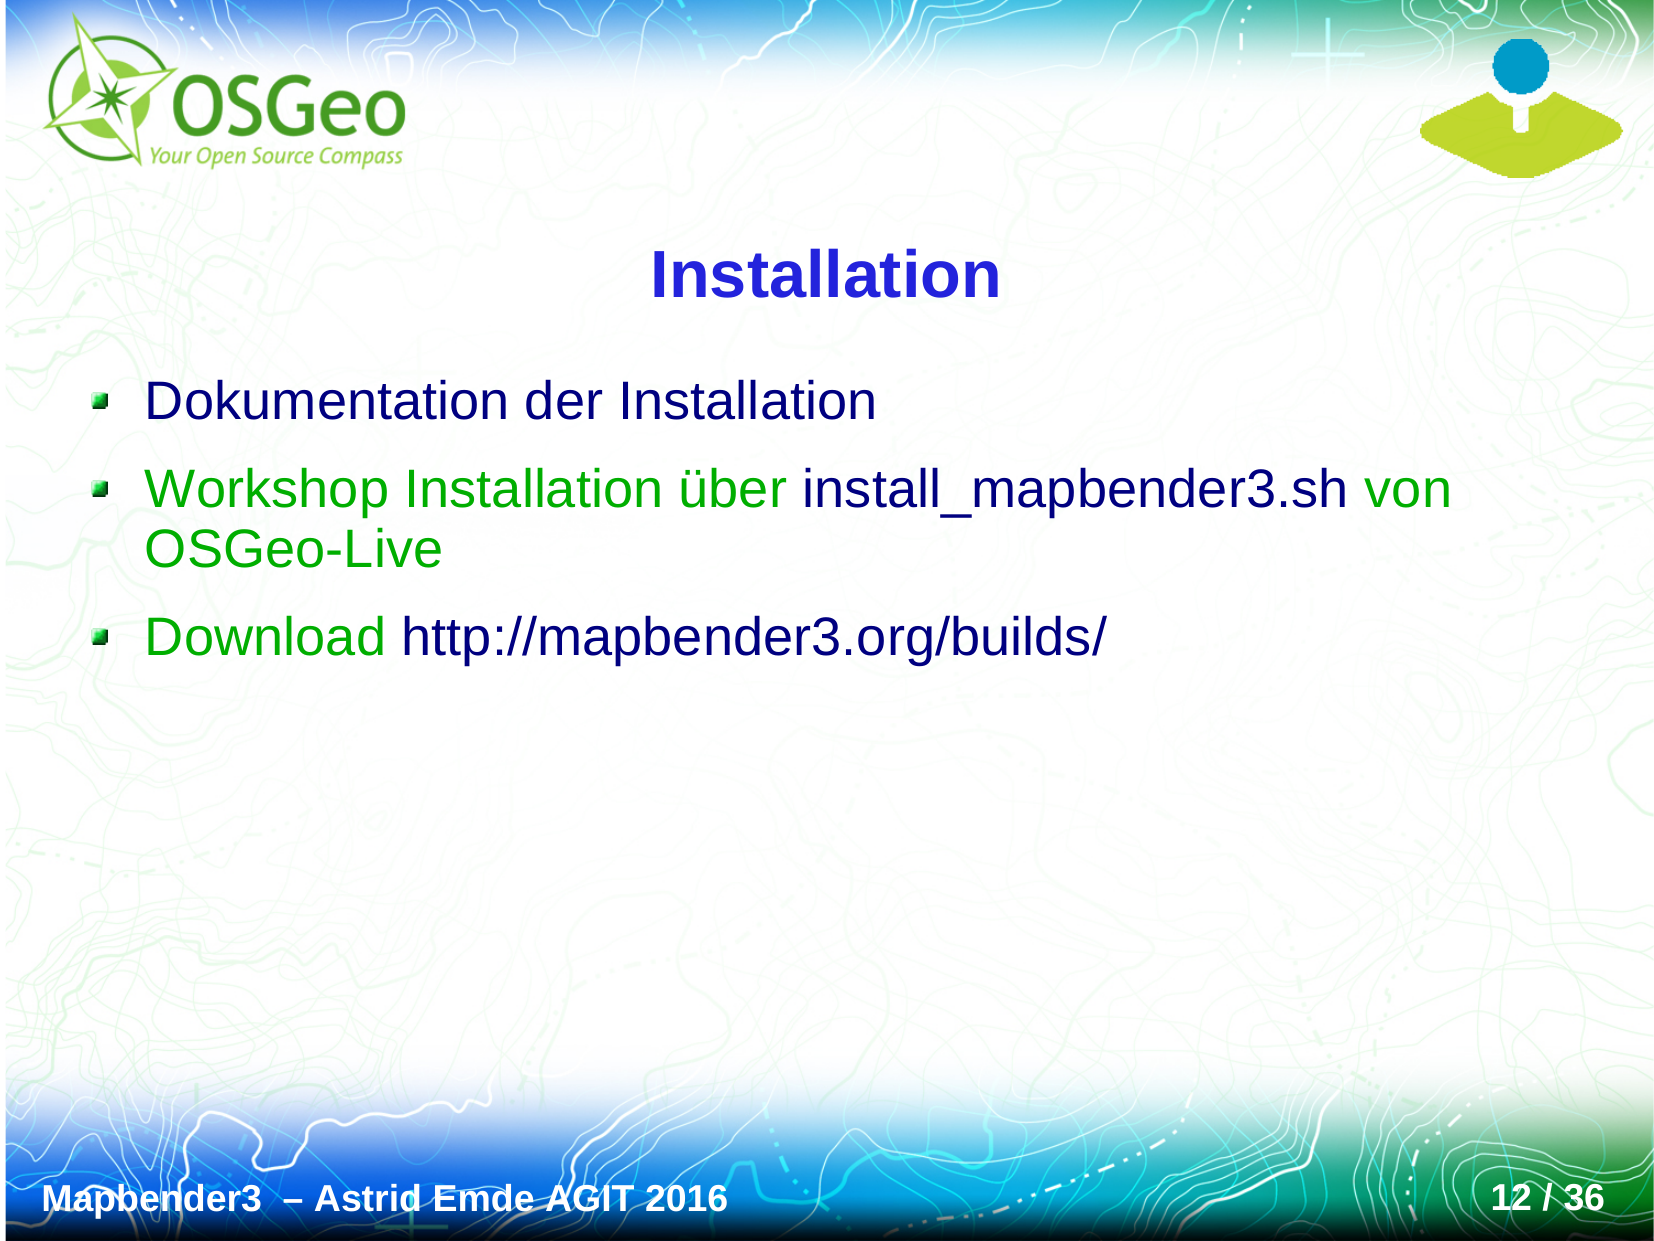

# Installation
Dokumentation der Installation
Workshop Installation über install_mapbender3.sh von OSGeo-Live
Download http://mapbender3.org/builds/